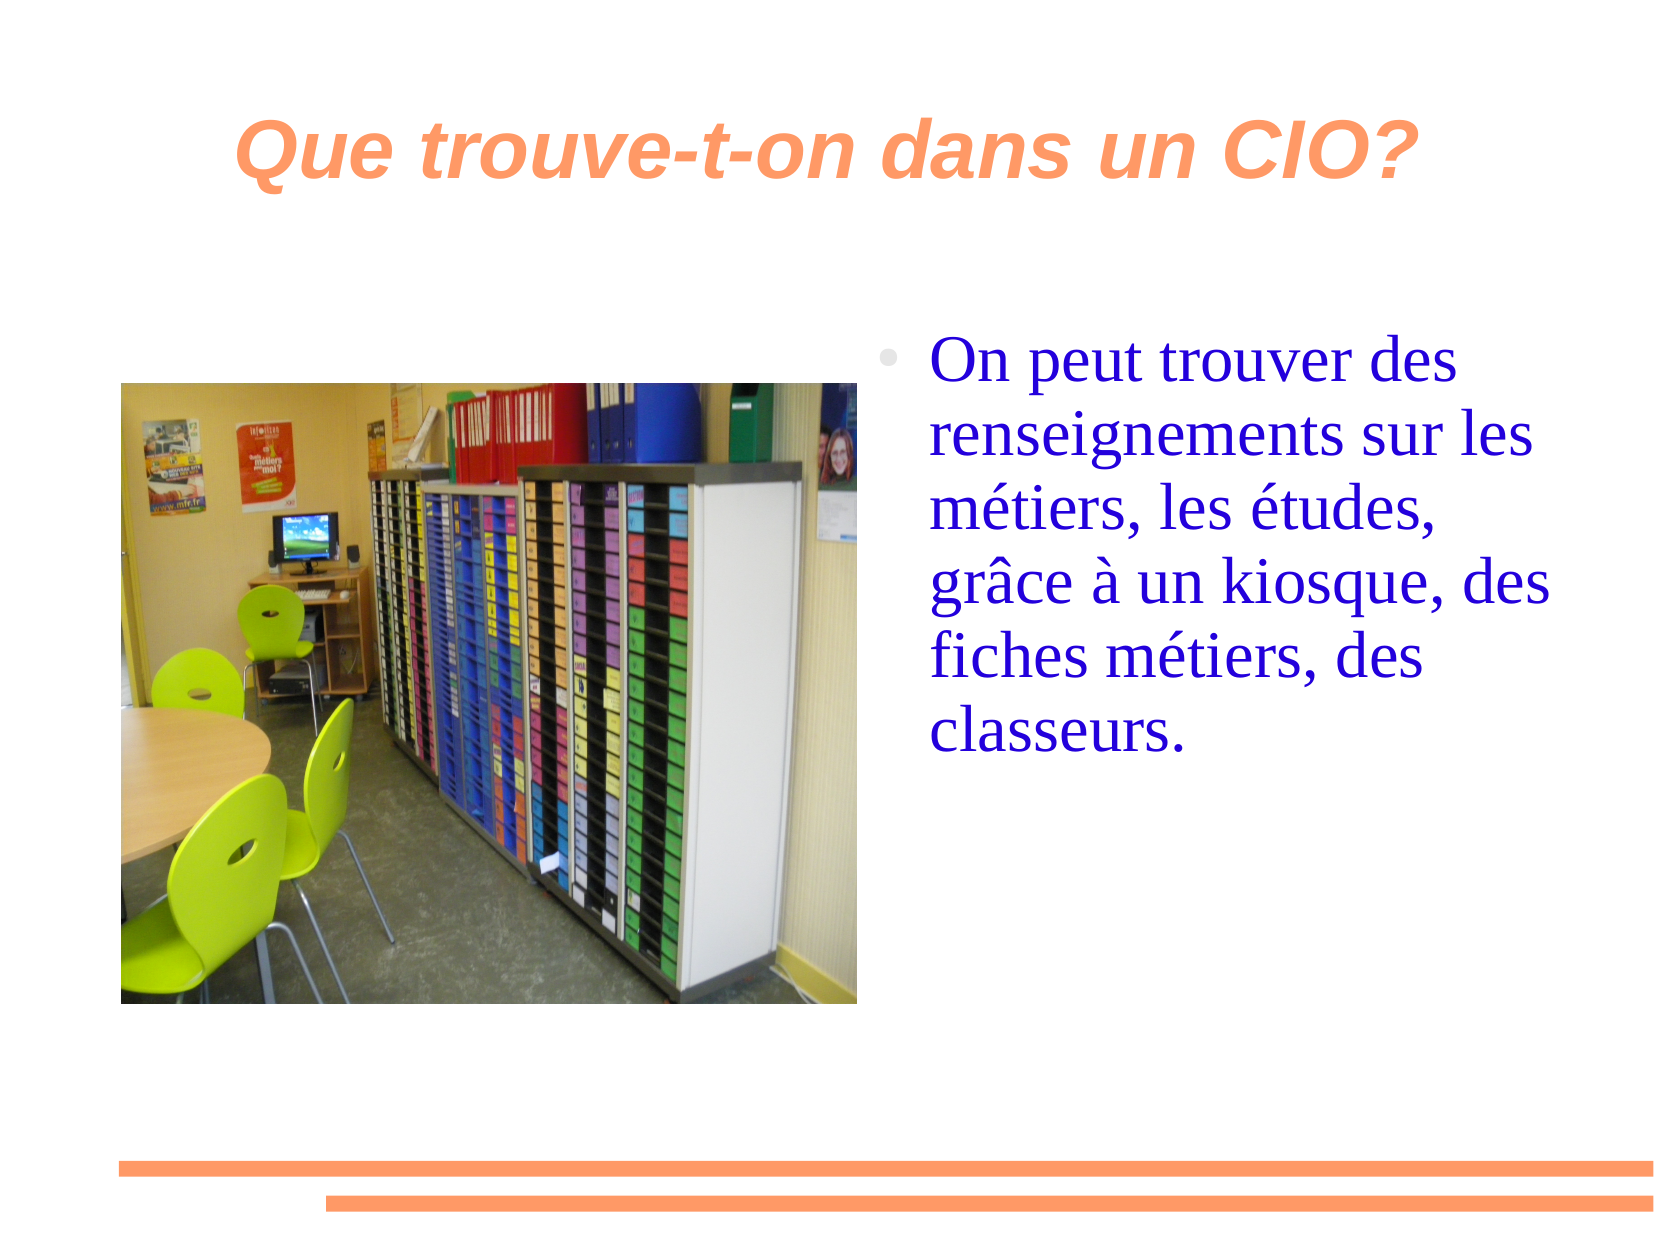

# Que trouve-t-on dans un CIO?
On peut trouver des renseignements sur les métiers, les études, grâce à un kiosque, des fiches métiers, des classeurs.